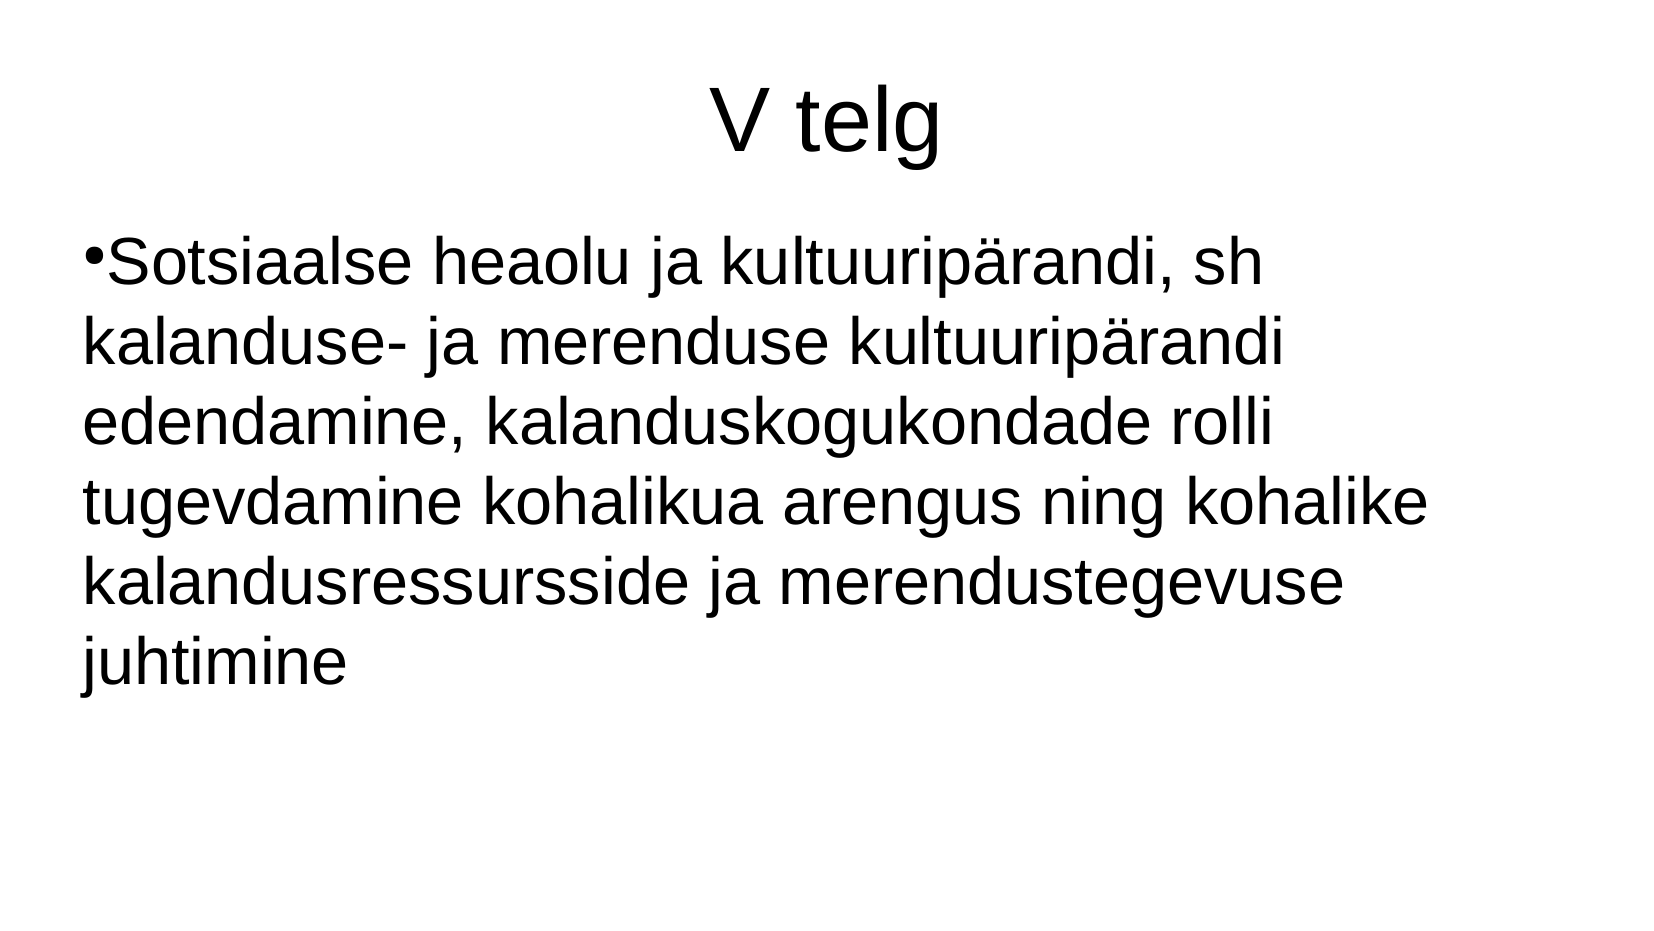

# V telg
Sotsiaalse heaolu ja kultuuripärandi, sh kalanduse- ja merenduse kultuuripärandi edendamine, kalanduskogukondade rolli tugevdamine kohalikua arengus ning kohalike kalandusressursside ja merendustegevuse juhtimine